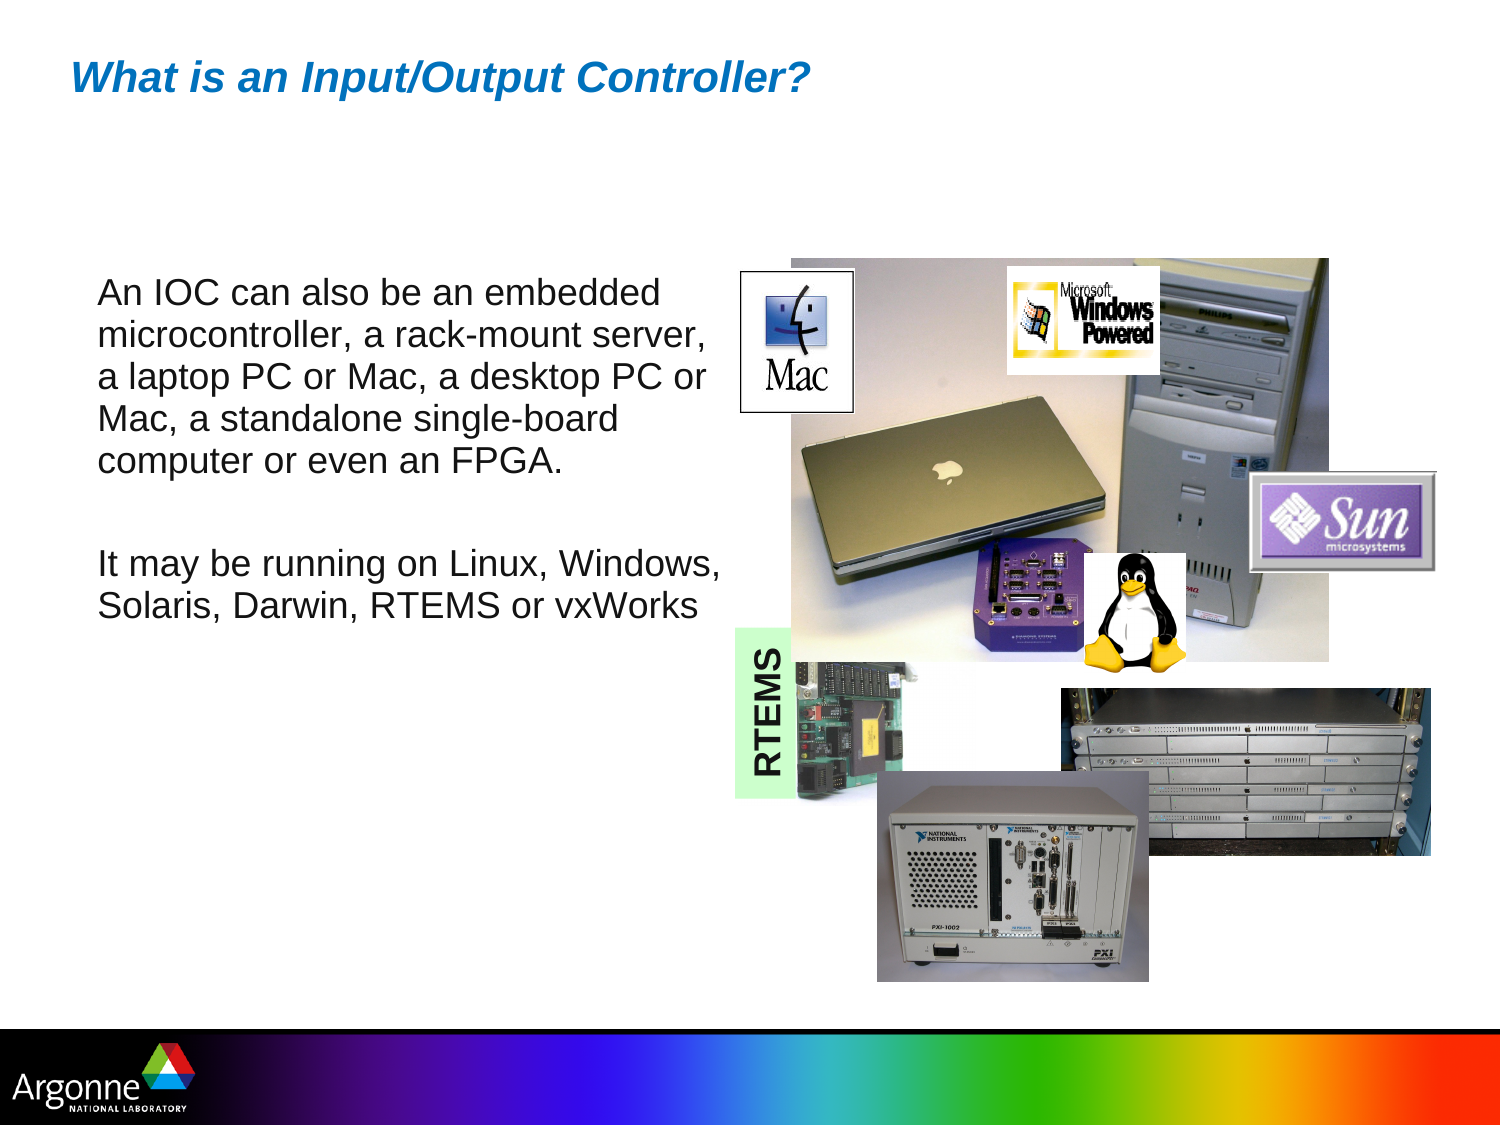

# What is an Input/Output Controller?
An IOC can also be an embedded microcontroller, a rack-mount server, a laptop PC or Mac, a desktop PC or Mac, a standalone single-board computer or even an FPGA.
It may be running on Linux, Windows, Solaris, Darwin, RTEMS or vxWorks
RTEMS